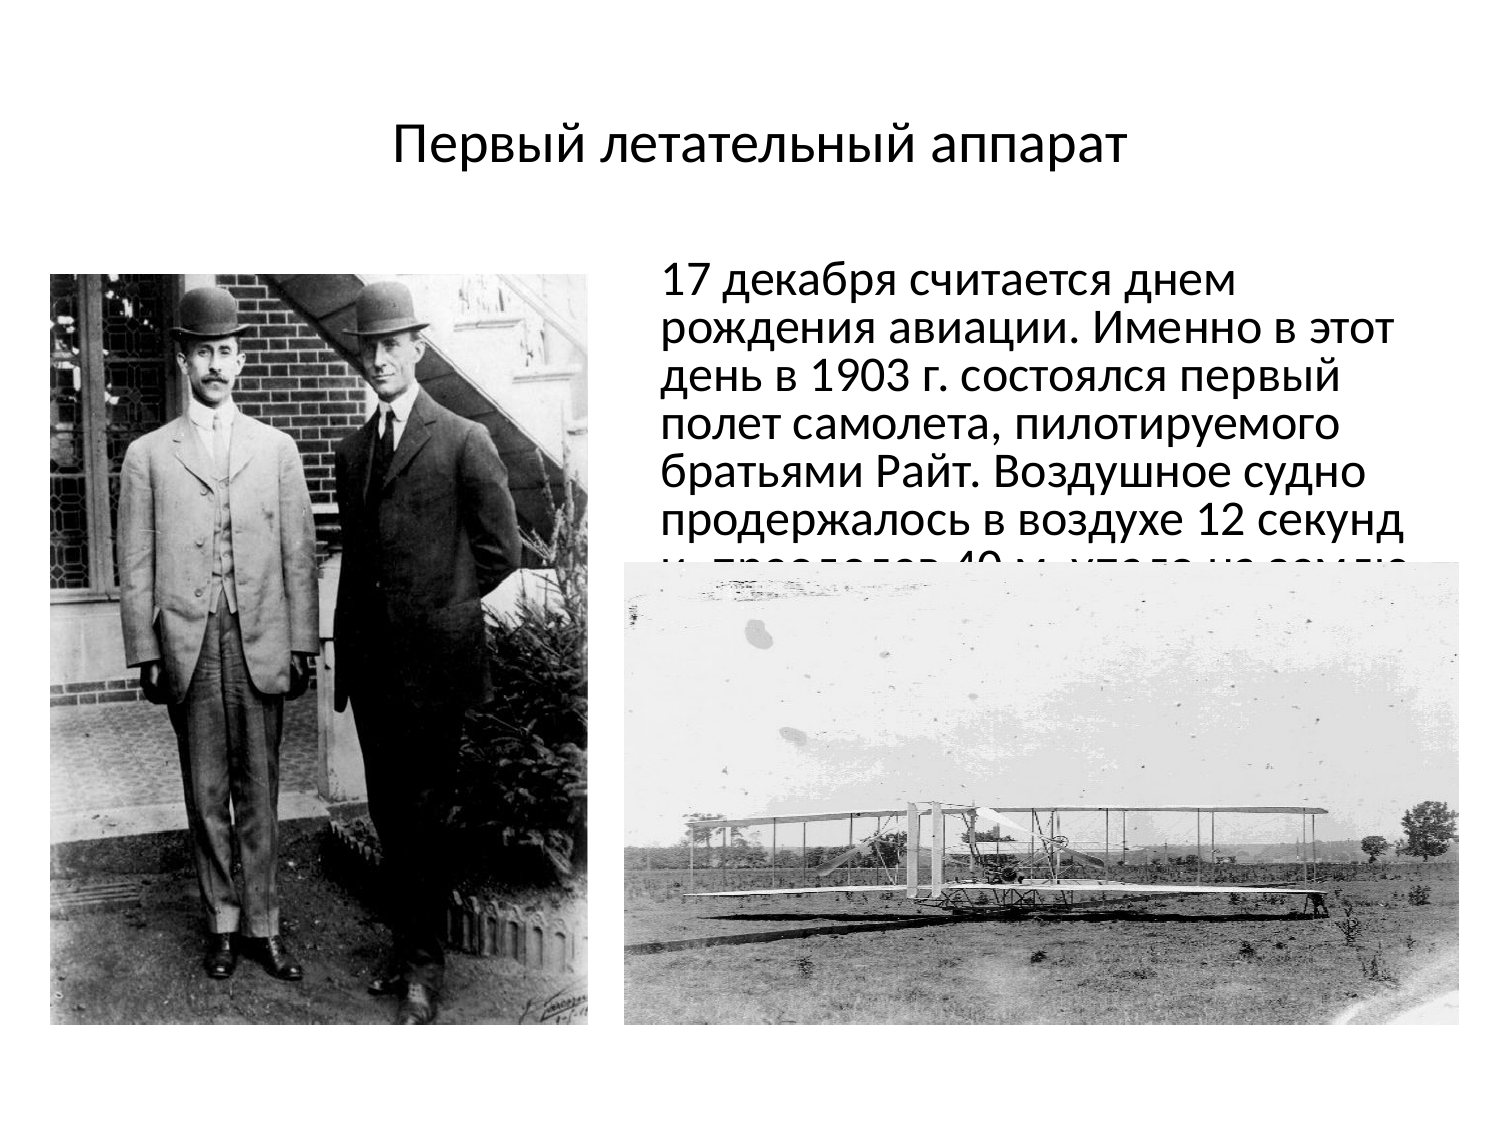

# Первый летательный аппарат
17 декабря считается днем рождения авиации. Именно в этот день в 1903 г. состоялся первый полет самолета, пилотируемого братьями Райт. Воздушное судно продержалось в воздухе 12 секунд и, преодолев 40 м, упало на землю.